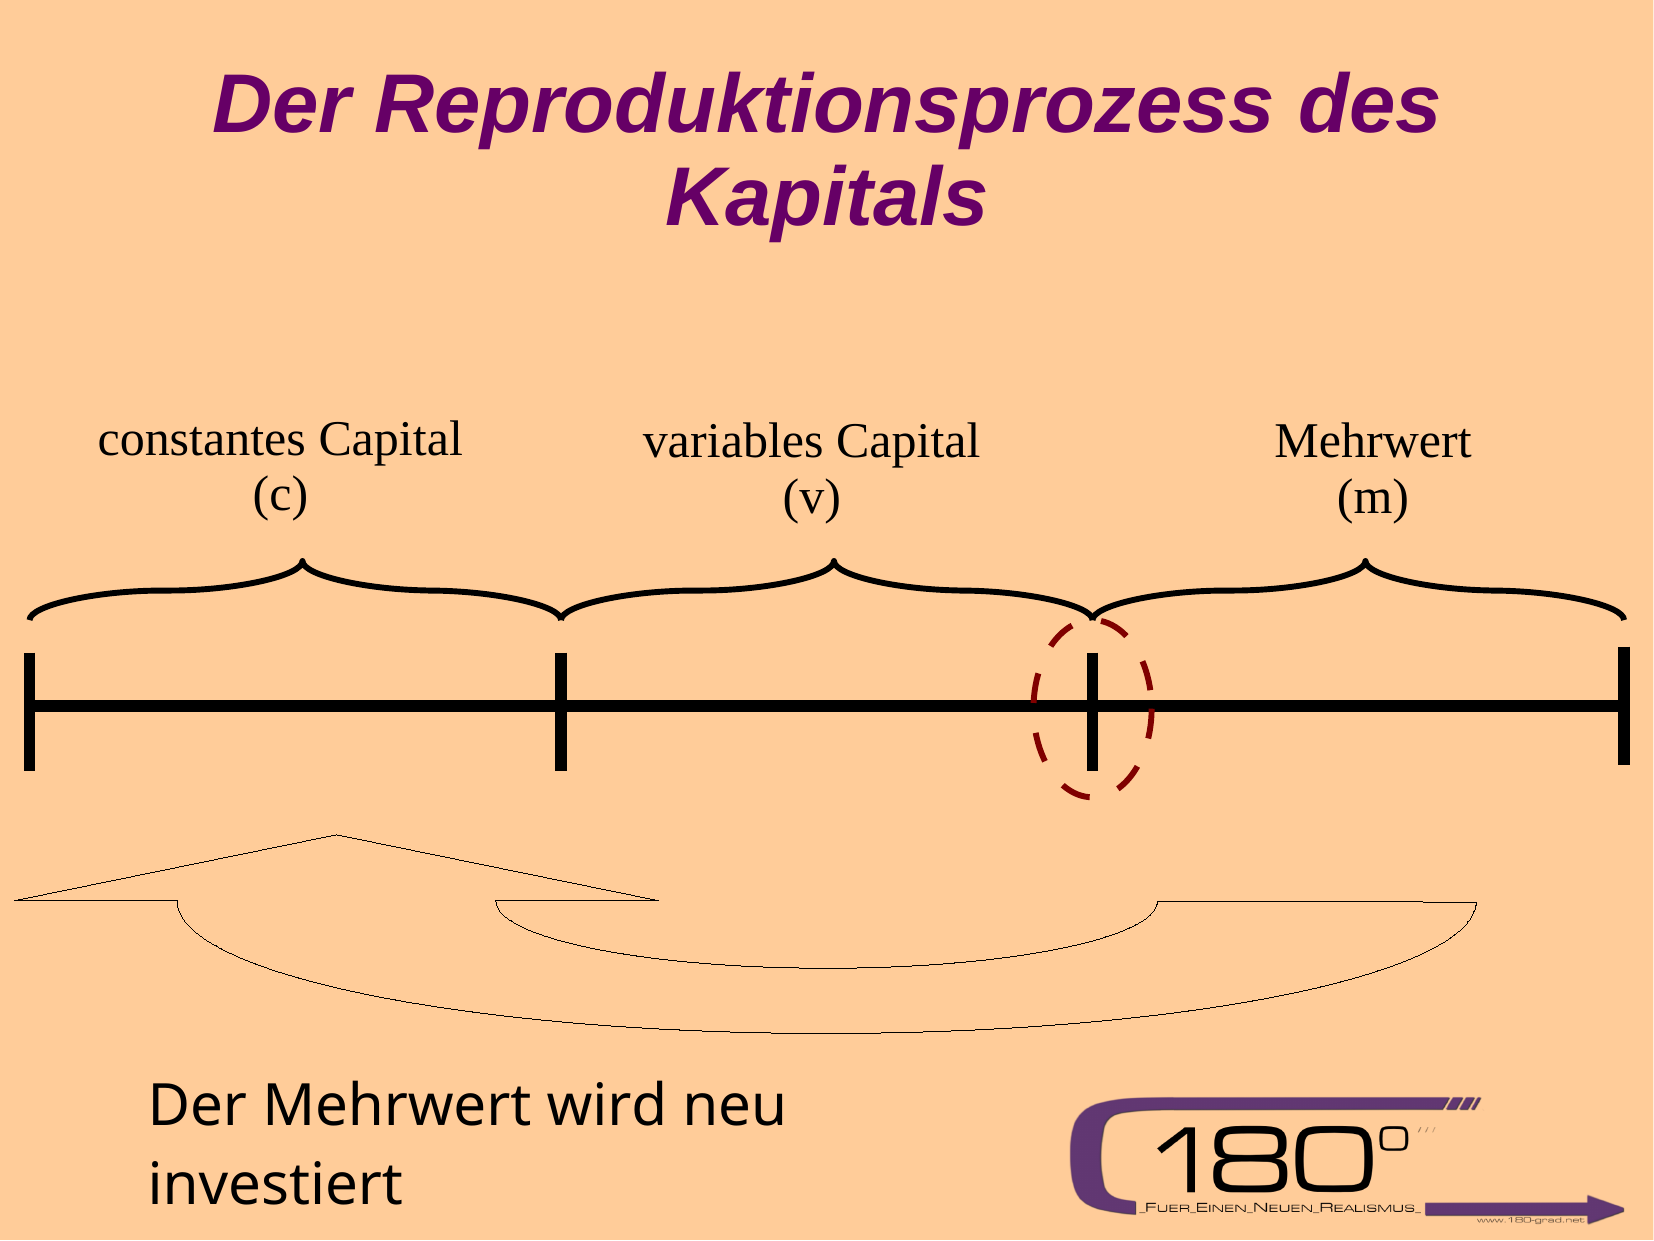

# Der Reproduktionsprozess des Kapitals
constantes Capital (c)
variables Capital (v)
Mehrwert
(m)
Der Mehrwert wird neu investiert